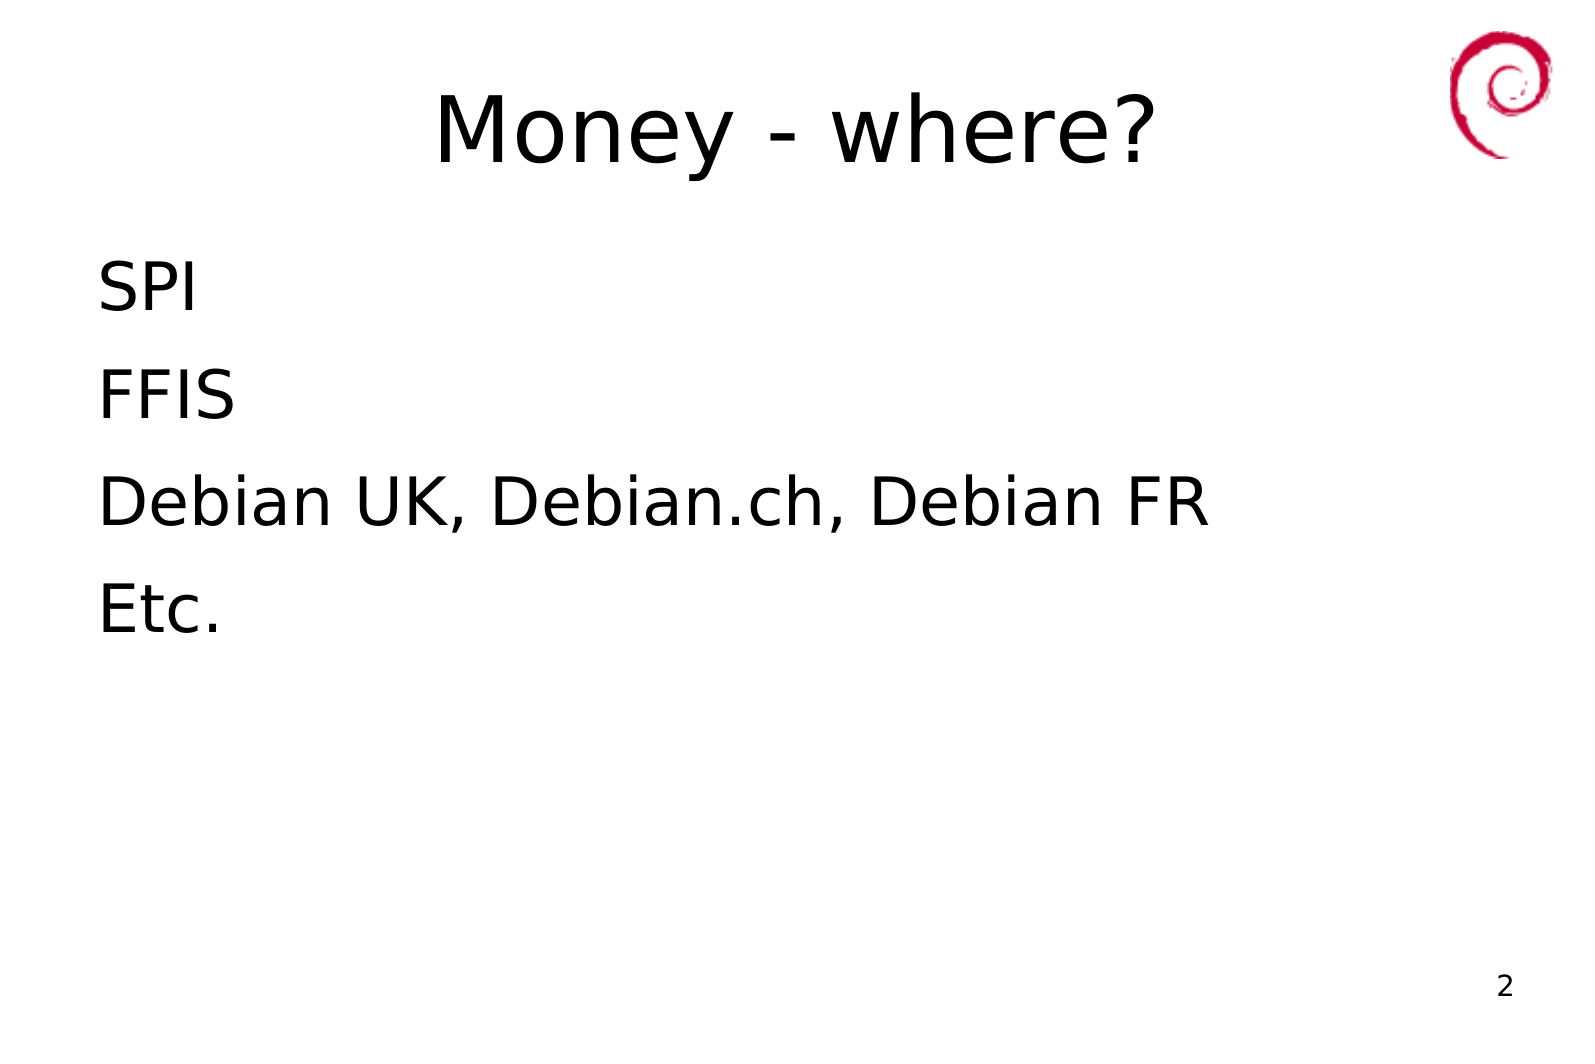

# Money - where?
SPI
FFIS
Debian UK, Debian.ch, Debian FR
Etc.
2